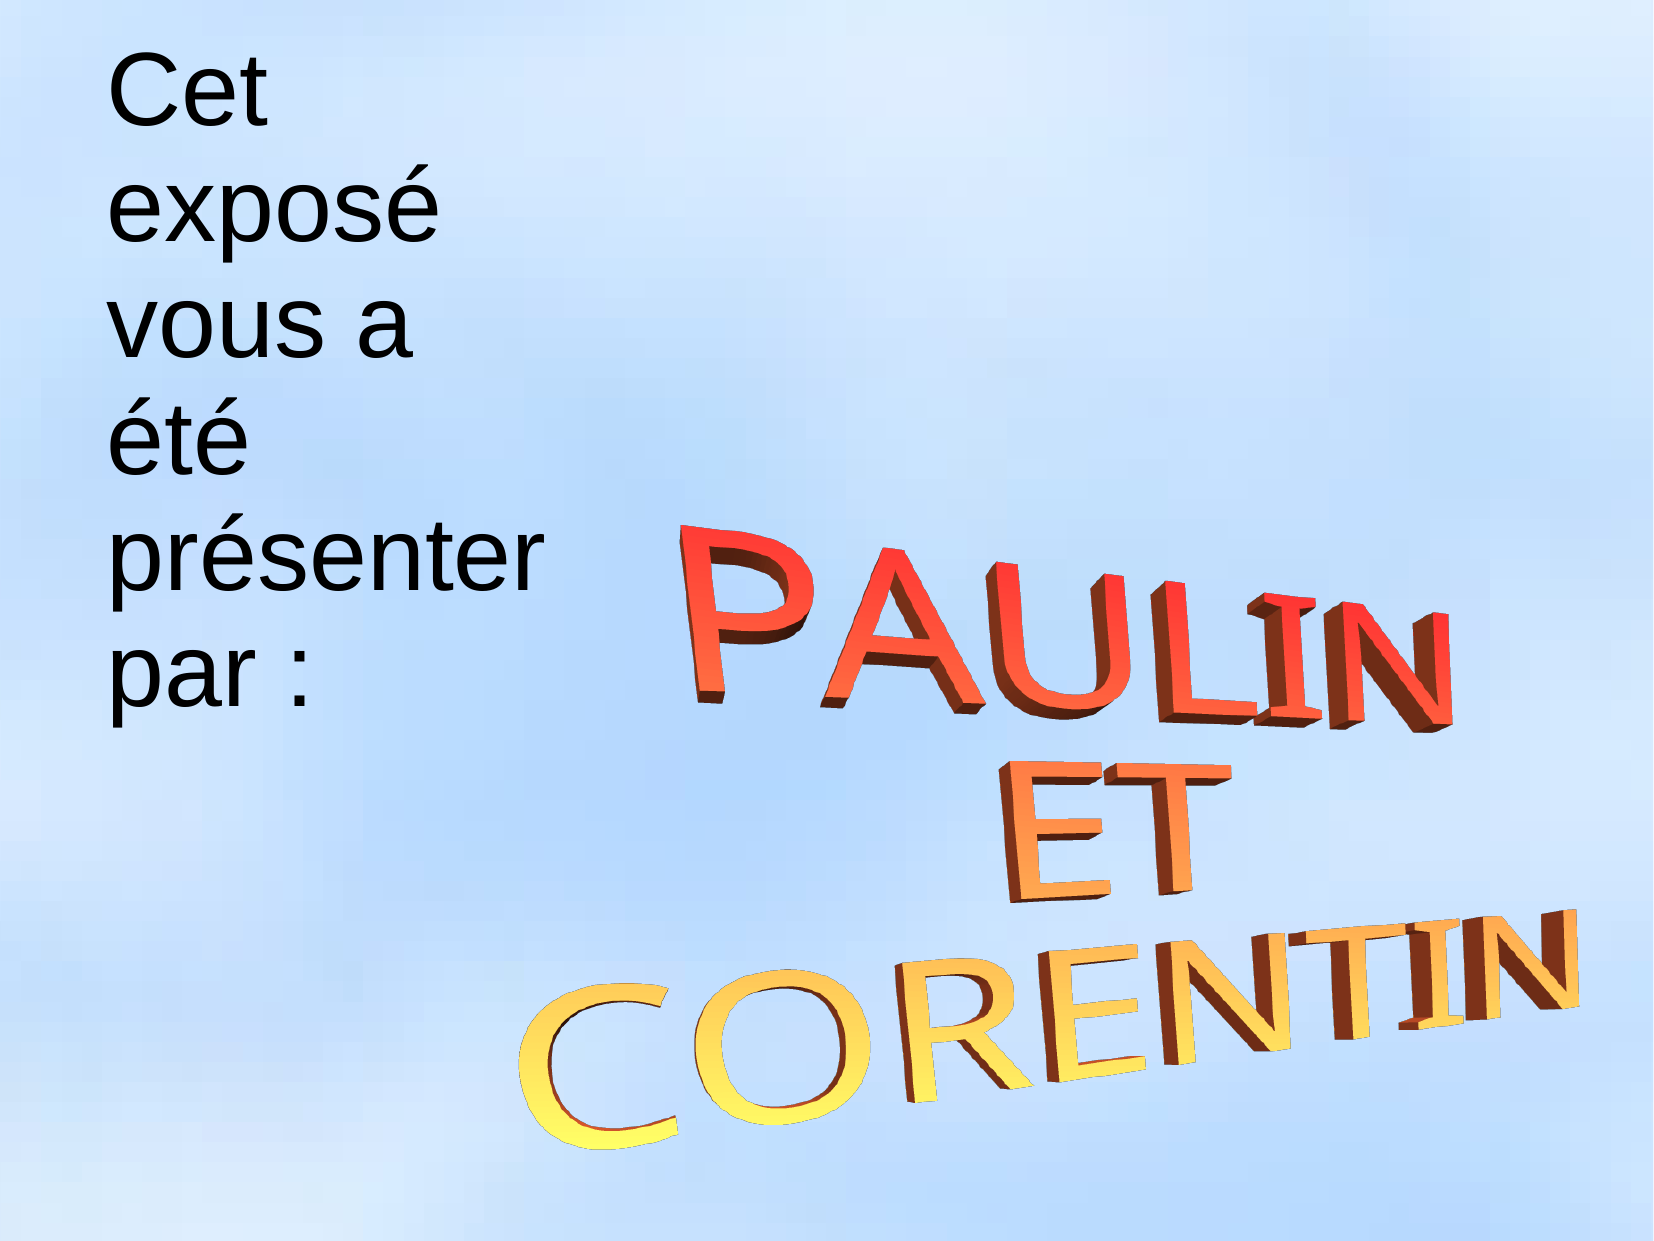

Cet exposé vous a été présenter par :
PAULIN
ET
CORENTIN